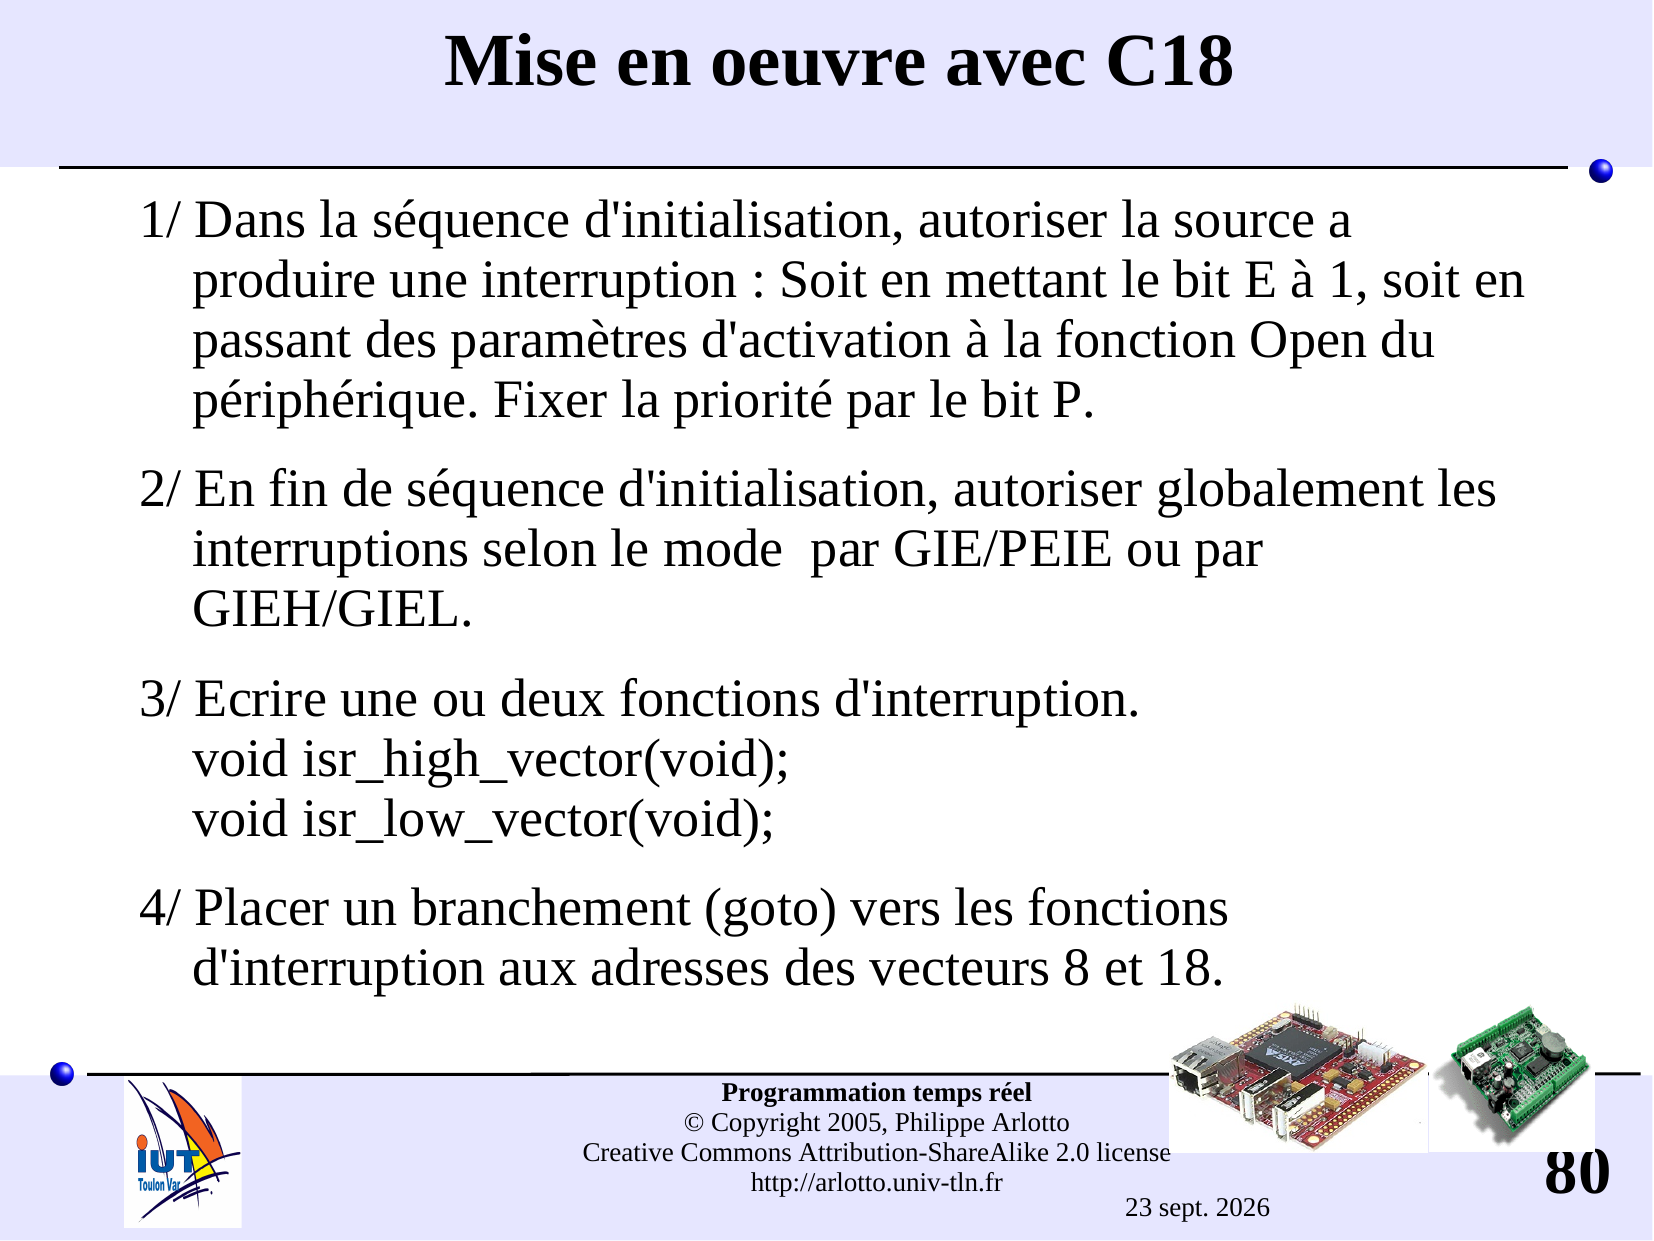

# Mise en oeuvre avec C18
1/ Dans la séquence d'initialisation, autoriser la source a produire une interruption : Soit en mettant le bit E à 1, soit en passant des paramètres d'activation à la fonction Open du périphérique. Fixer la priorité par le bit P.
2/ En fin de séquence d'initialisation, autoriser globalement les interruptions selon le mode par GIE/PEIE ou par GIEH/GIEL.
3/ Ecrire une ou deux fonctions d'interruption.
void isr_high_vector(void);
void isr_low_vector(void);
4/ Placer un branchement (goto) vers les fonctions d'interruption aux adresses des vecteurs 8 et 18.